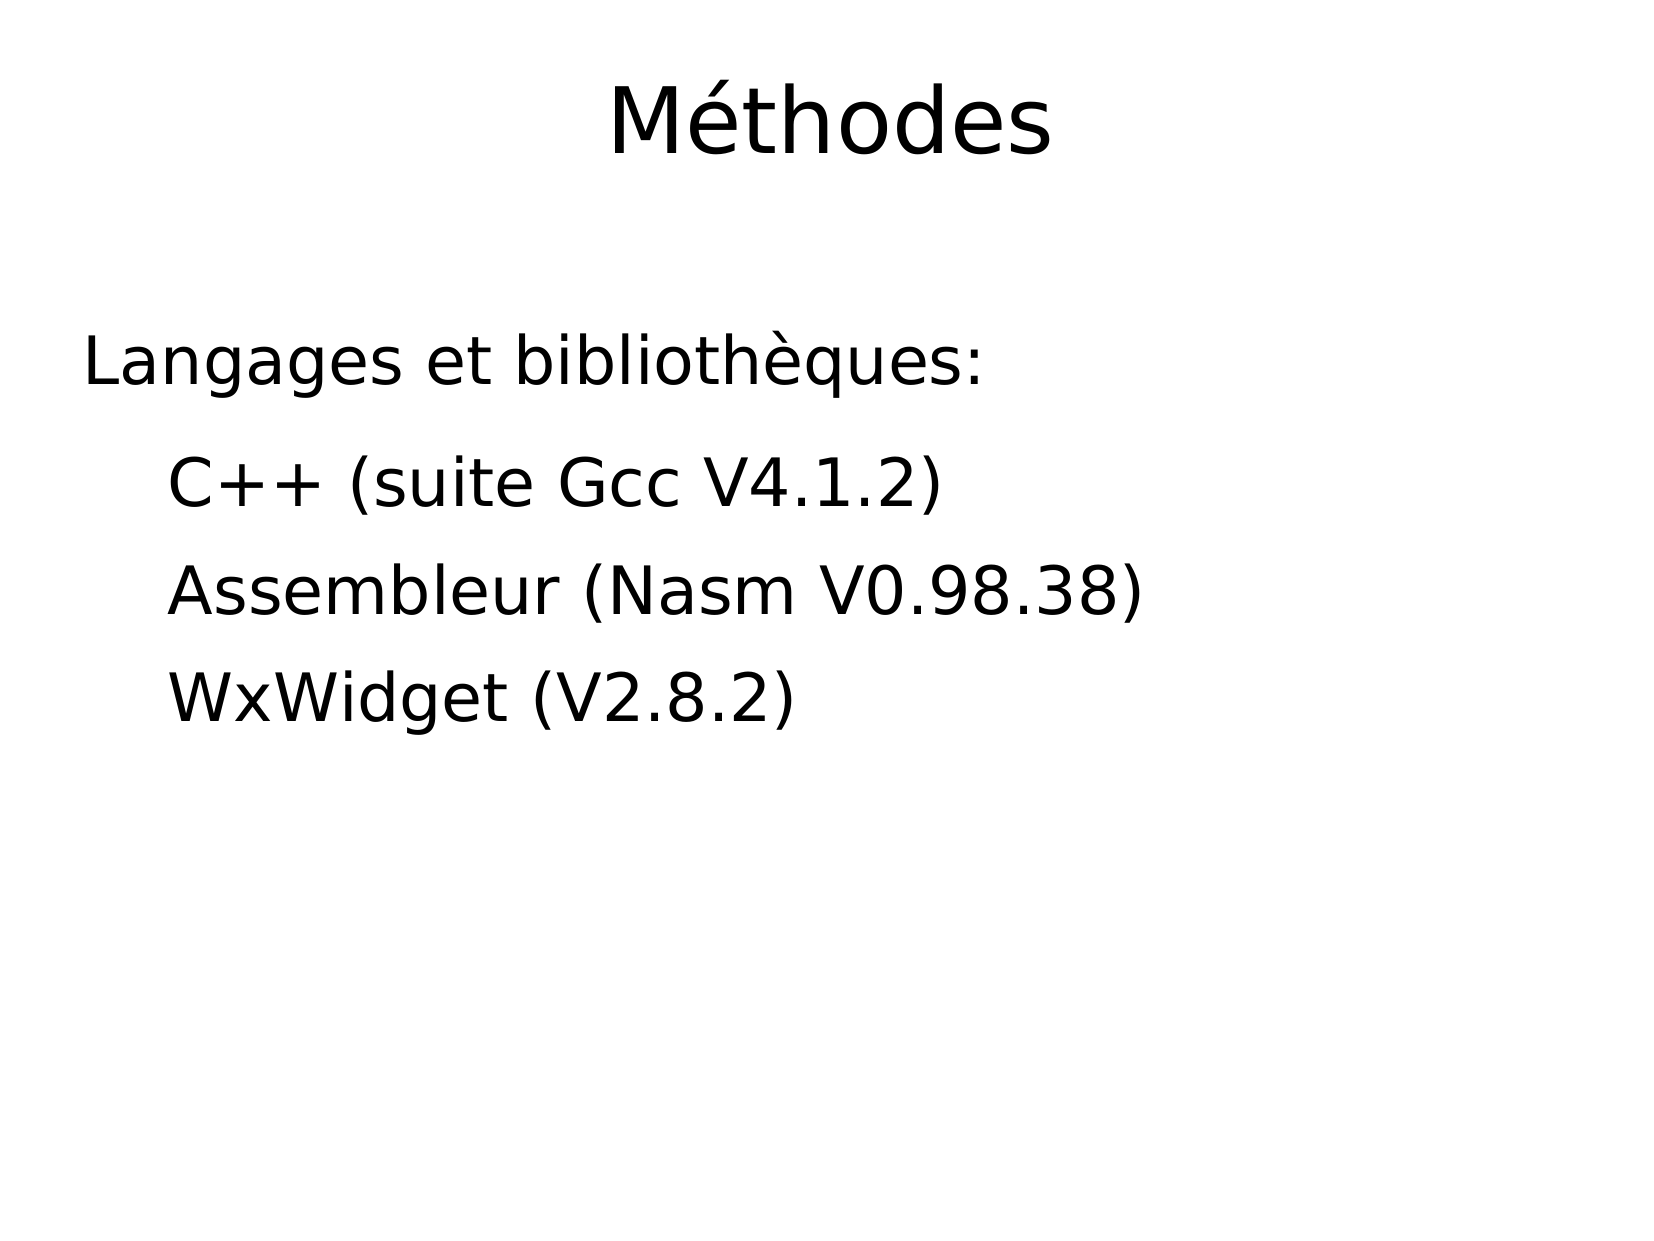

# Méthodes
Langages et bibliothèques:
C++ (suite Gcc V4.1.2)
Assembleur (Nasm V0.98.38)
WxWidget (V2.8.2)